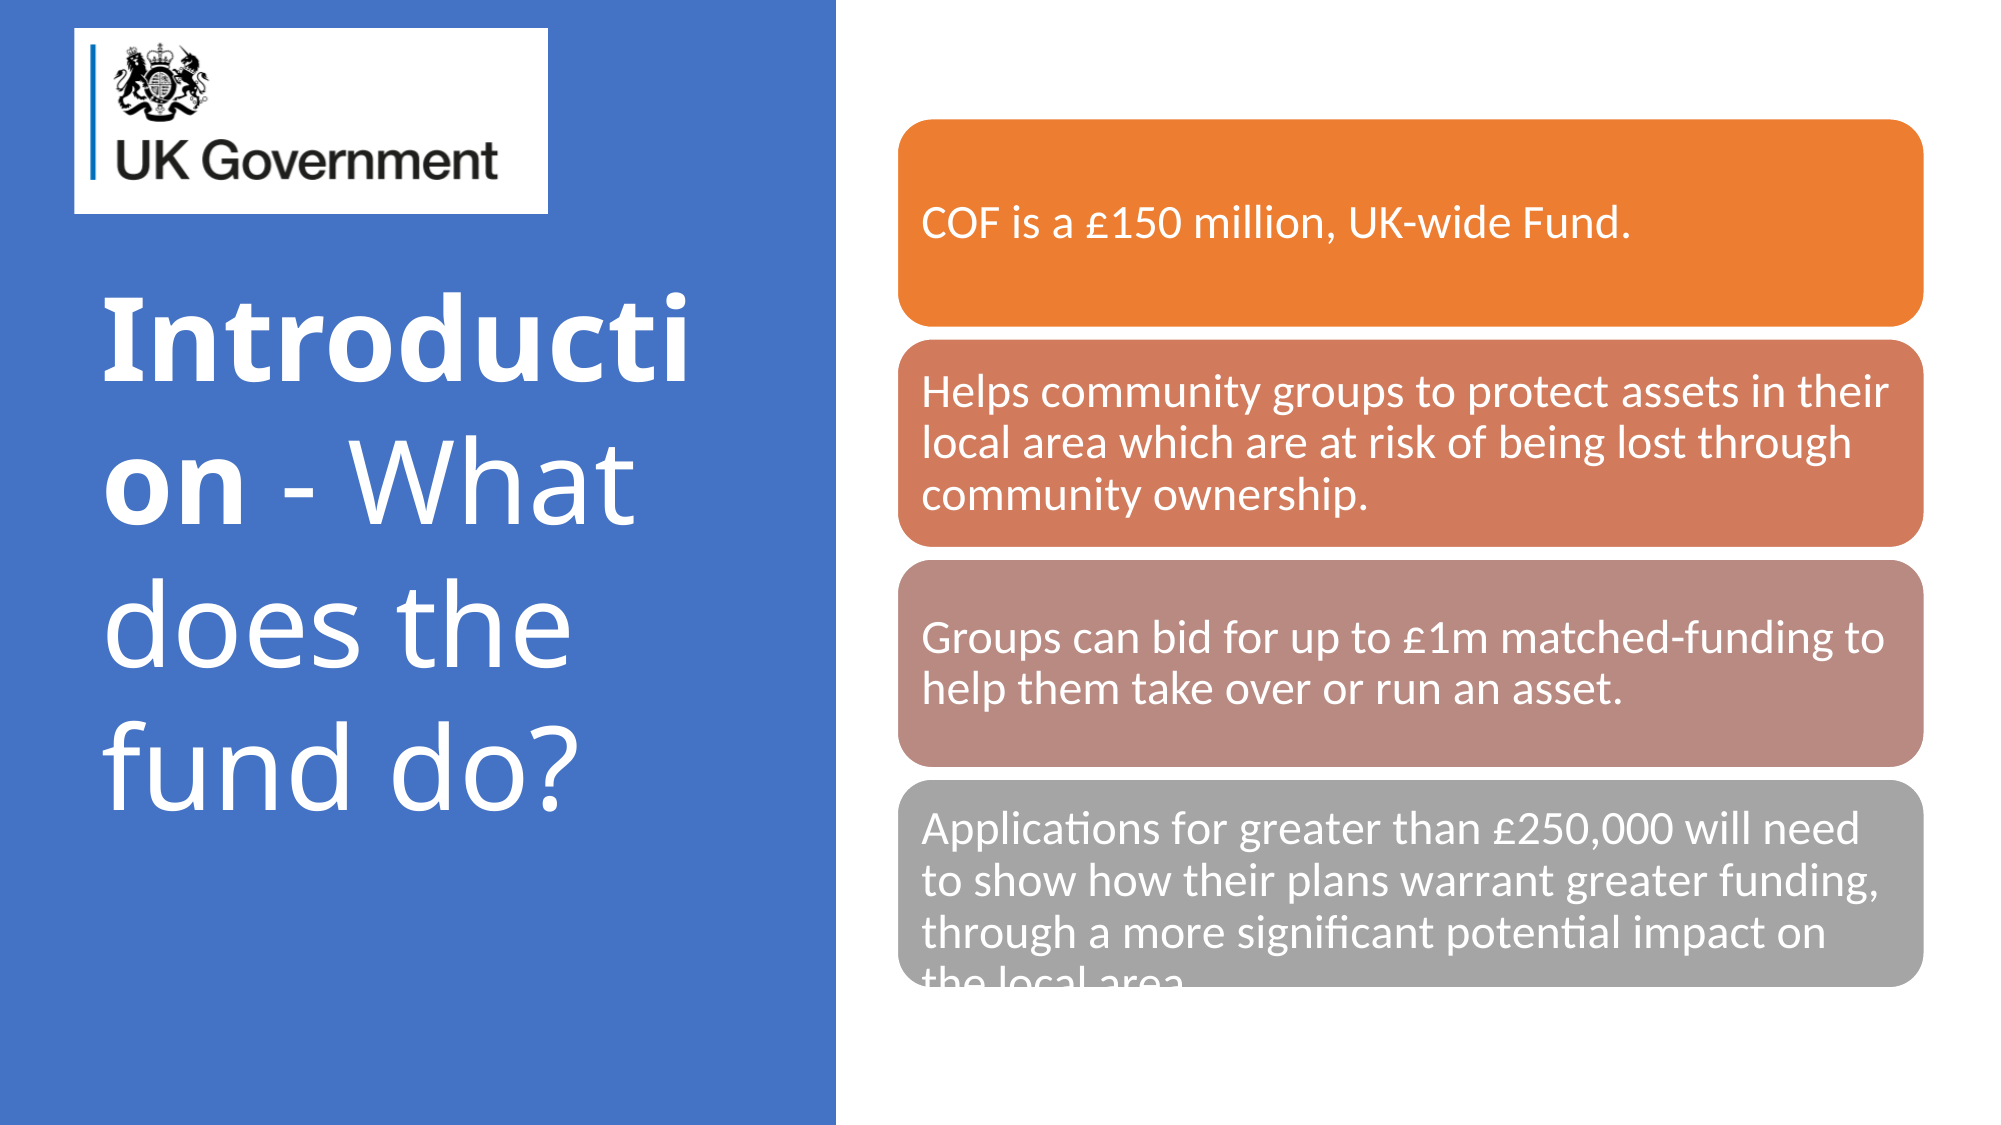

# Introduction - What does the fund do?
COF is a £150 million, UK-wide Fund.
Helps community groups to protect assets in their local area which are at risk of being lost through community ownership.
Groups can bid for up to £1m matched-funding to help them take over or run an asset.
Applications for greater than £250,000 will need to show how their plans warrant greater funding, through a more significant potential impact on the local area.